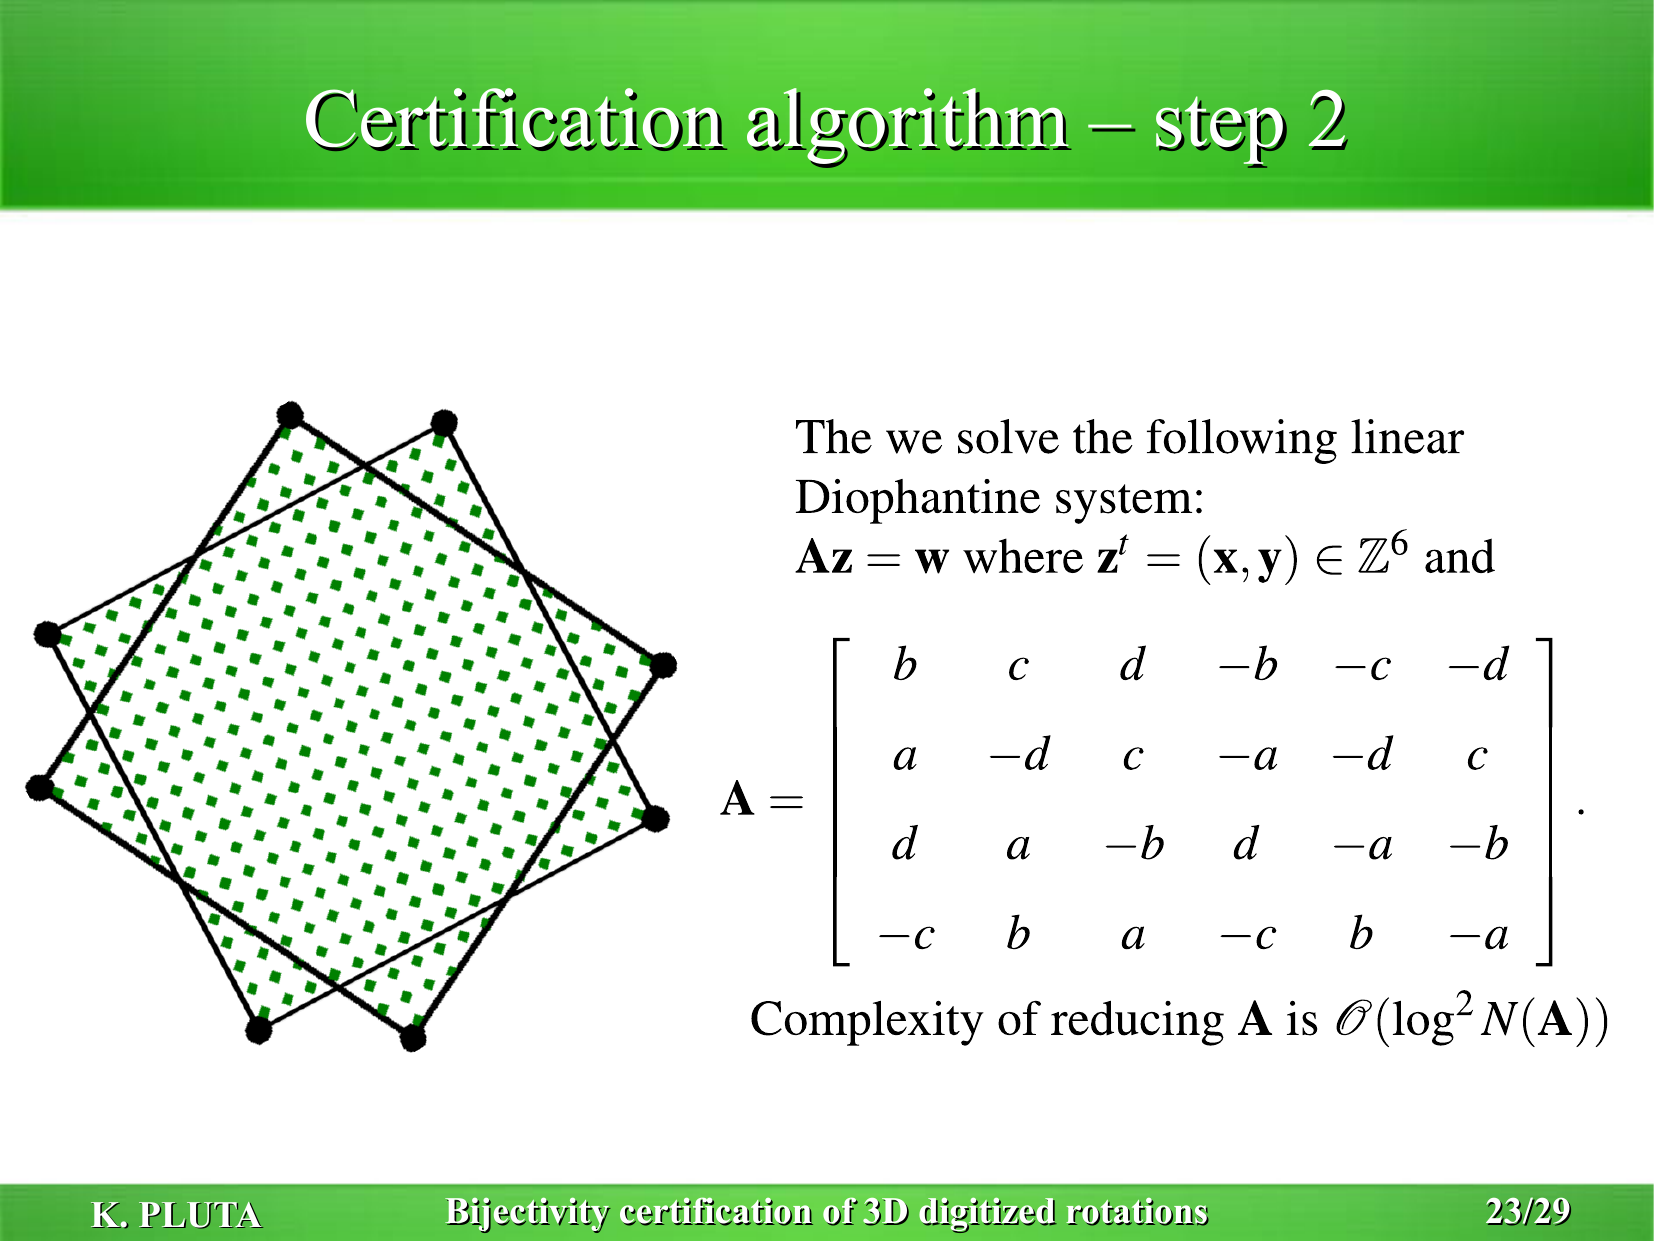

# Certification algorithm – step 2
Bijectivity certification of 3D digitized rotations
23